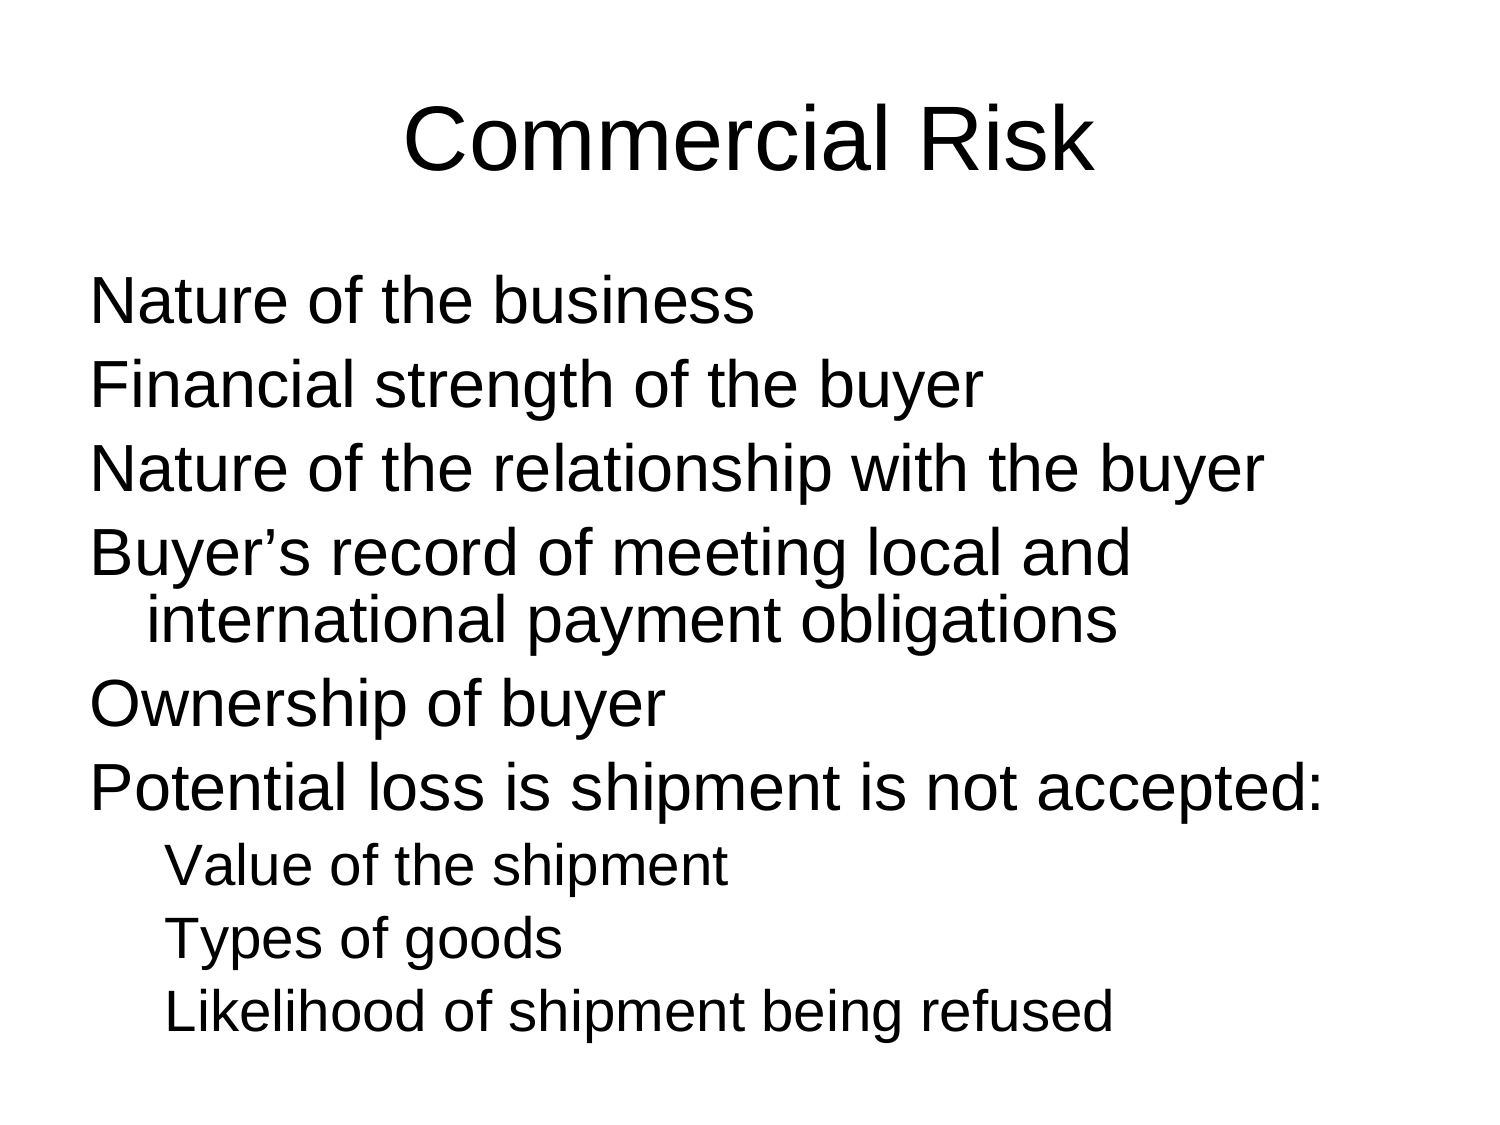

# Commercial Risk
Nature of the business
Financial strength of the buyer
Nature of the relationship with the buyer
Buyer’s record of meeting local and international payment obligations
Ownership of buyer
Potential loss is shipment is not accepted:
Value of the shipment
Types of goods
Likelihood of shipment being refused